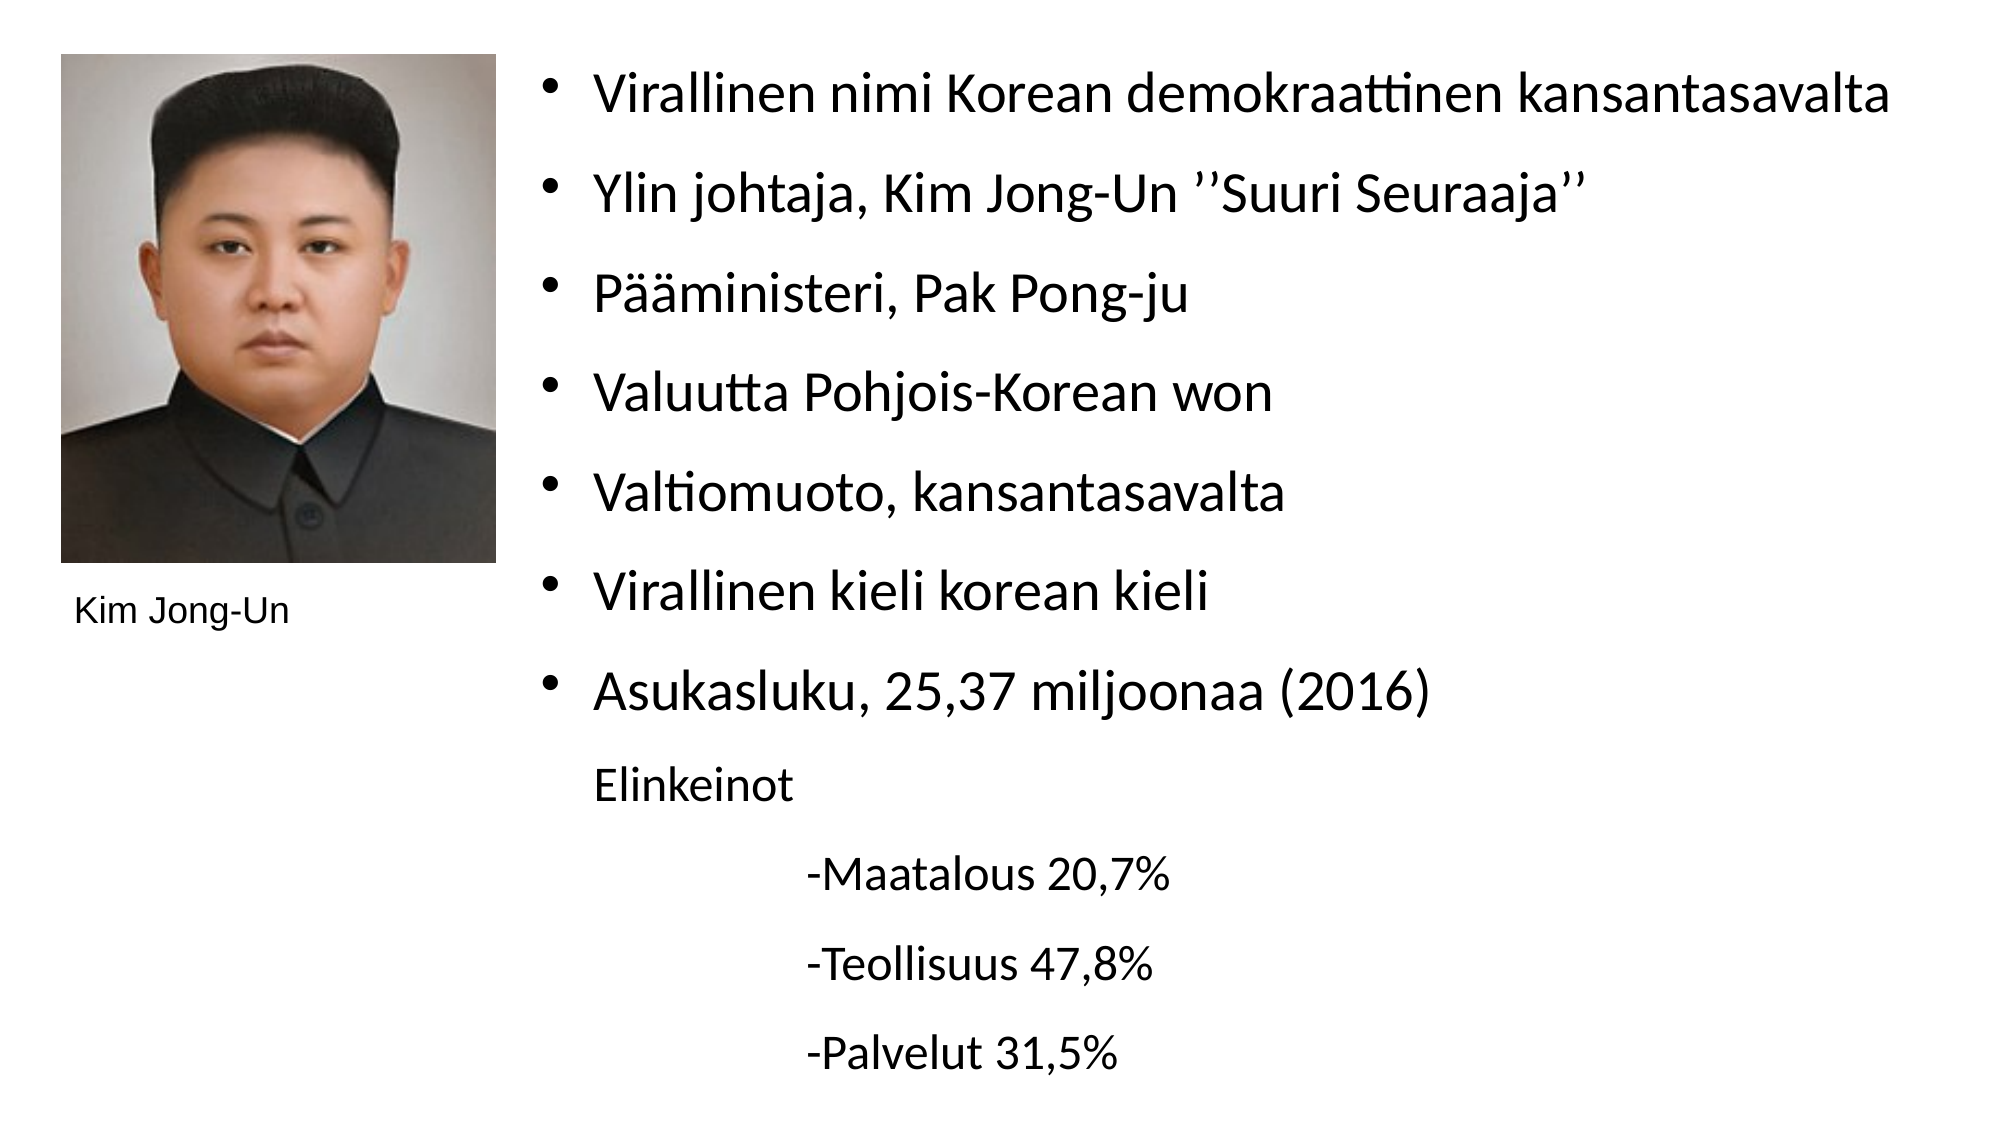

Virallinen nimi Korean demokraattinen kansantasavalta
Ylin johtaja, Kim Jong-Un ’’Suuri Seuraaja’’
Pääministeri, Pak Pong-ju
Valuutta Pohjois-Korean won
Valtiomuoto, kansantasavalta
Virallinen kieli korean kieli
Asukasluku, 25,37 miljoonaa (2016)
Elinkeinot
-Maatalous 20,7%
-Teollisuus 47,8%
-Palvelut 31,5%
Kim Jong-Un